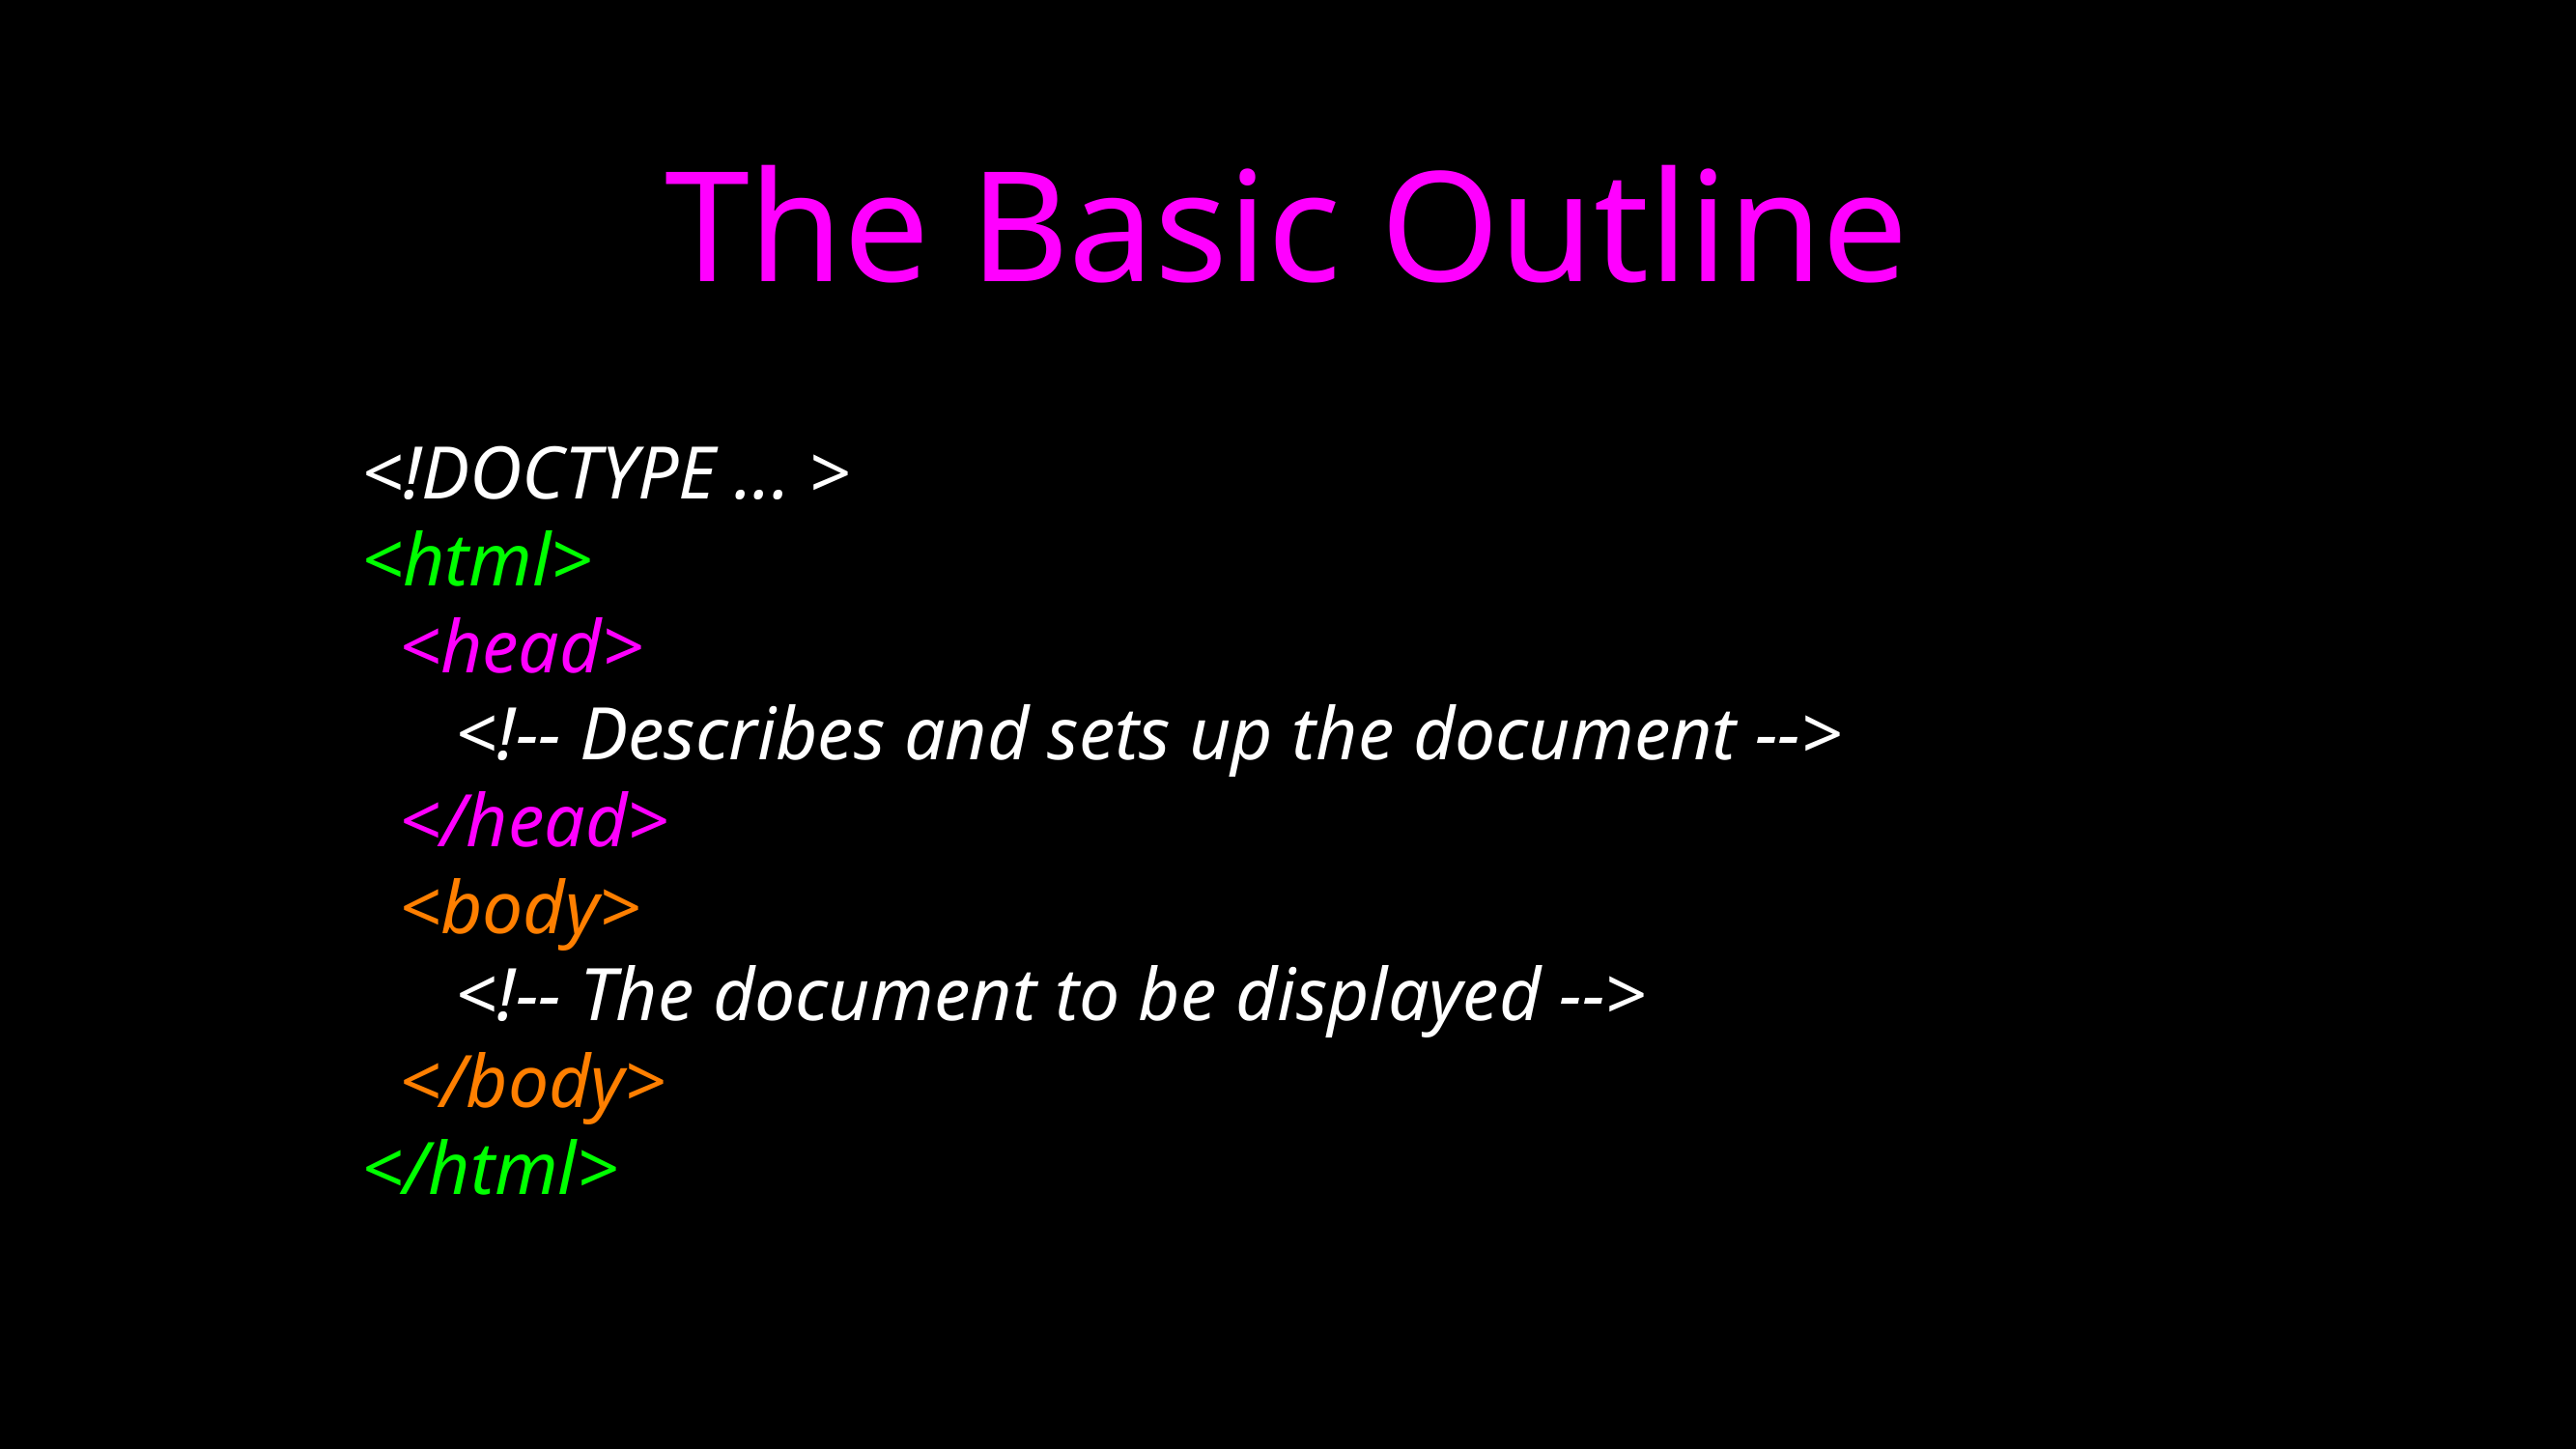

# The Basic Outline
<!DOCTYPE ... >
<html>
 <head>
 <!-- Describes and sets up the document -->
 </head>
 <body>
 <!-- The document to be displayed -->
 </body>
</html>